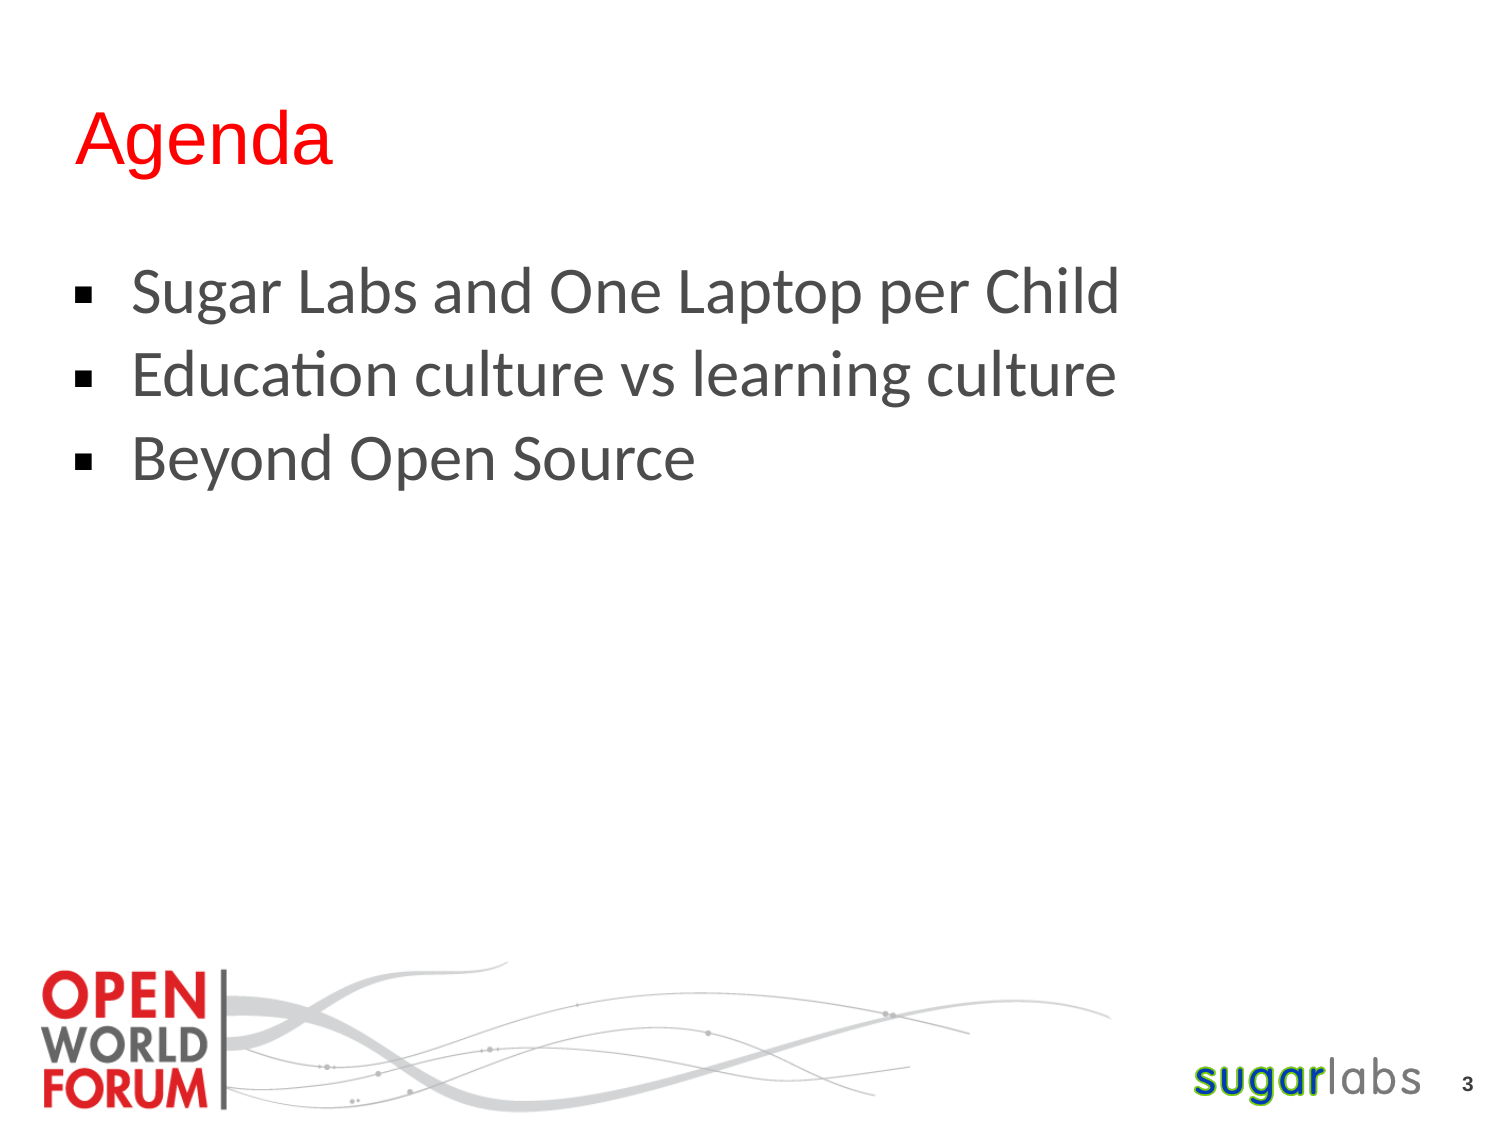

# Agenda
Sugar Labs and One Laptop per Child
Education culture vs learning culture
Beyond Open Source
3